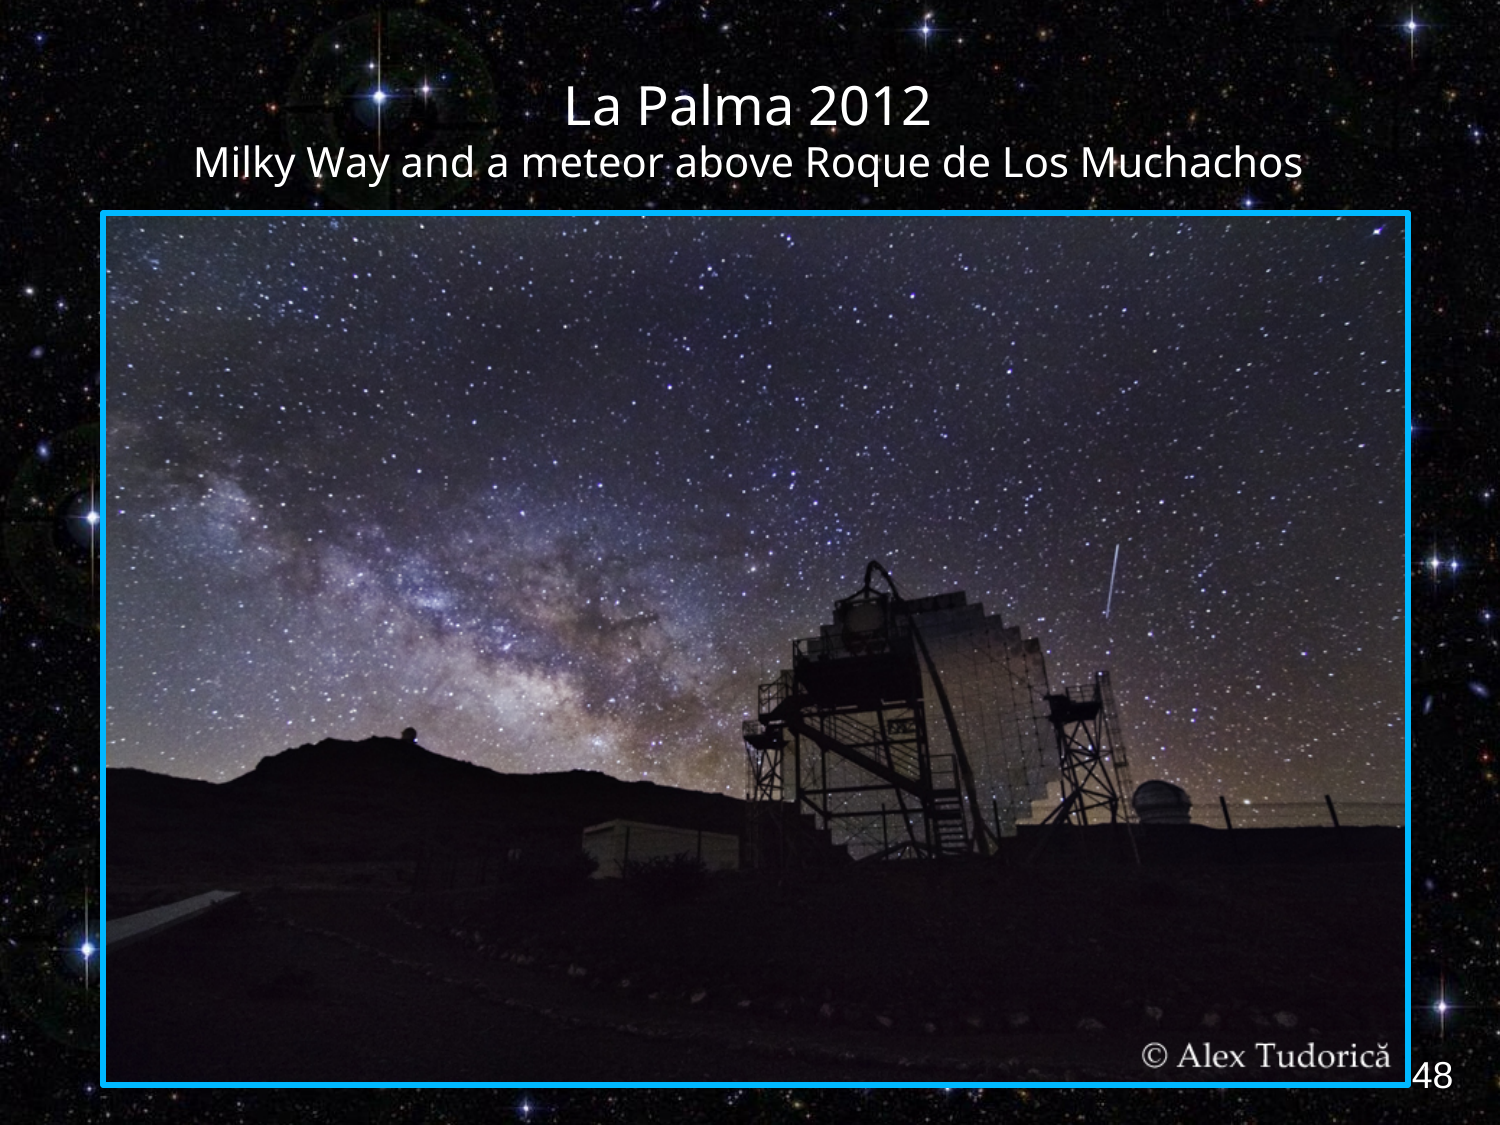

La Palma 2012
Milky Way and a meteor above Roque de Los Muchachos
48